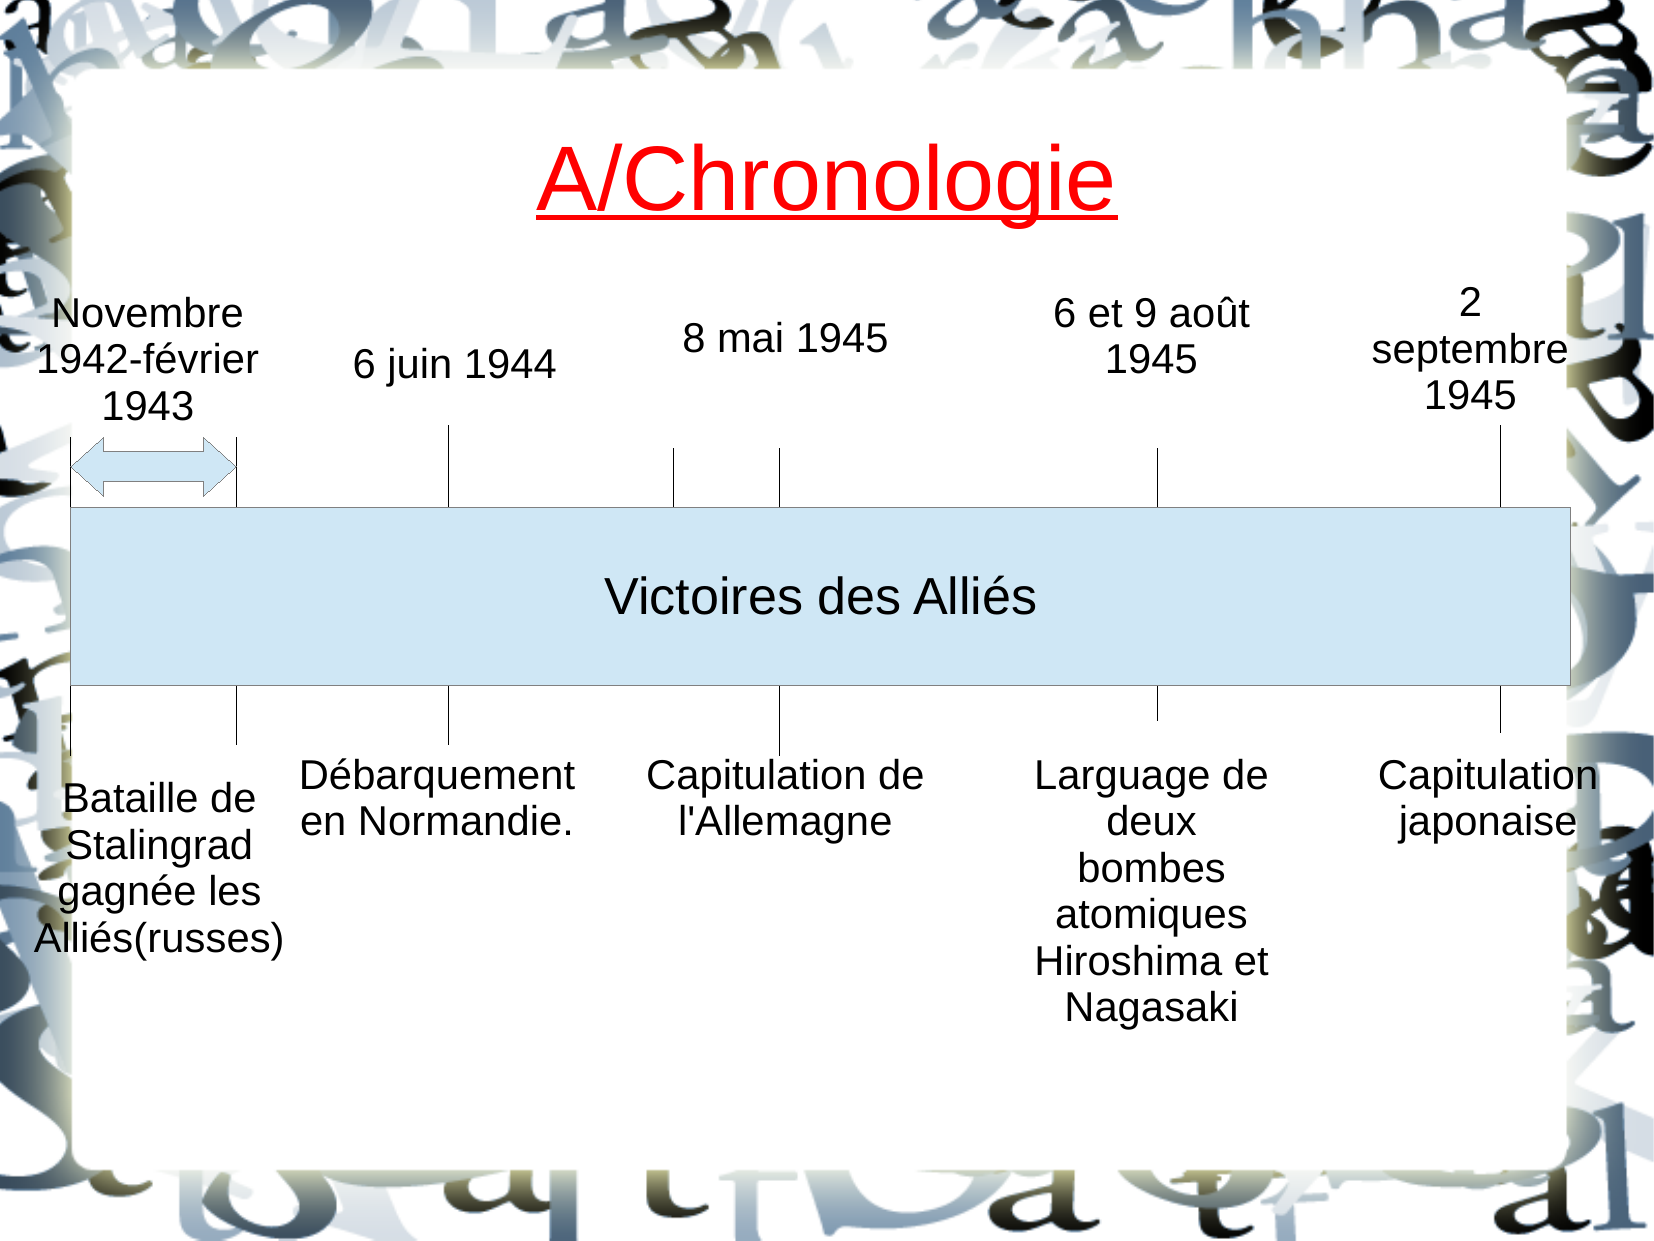

# A/Chronologie
2 septembre 1945
Novembre 1942-février 1943
6 et 9 août 1945
8 mai 1945
6 juin 1944
Victoires des Alliés
Débarquement en Normandie.
Capitulation de l'Allemagne
Larguage de deux bombes atomiques Hiroshima et Nagasaki
Capitulation japonaise
Bataille de Stalingrad gagnée les Alliés(russes)